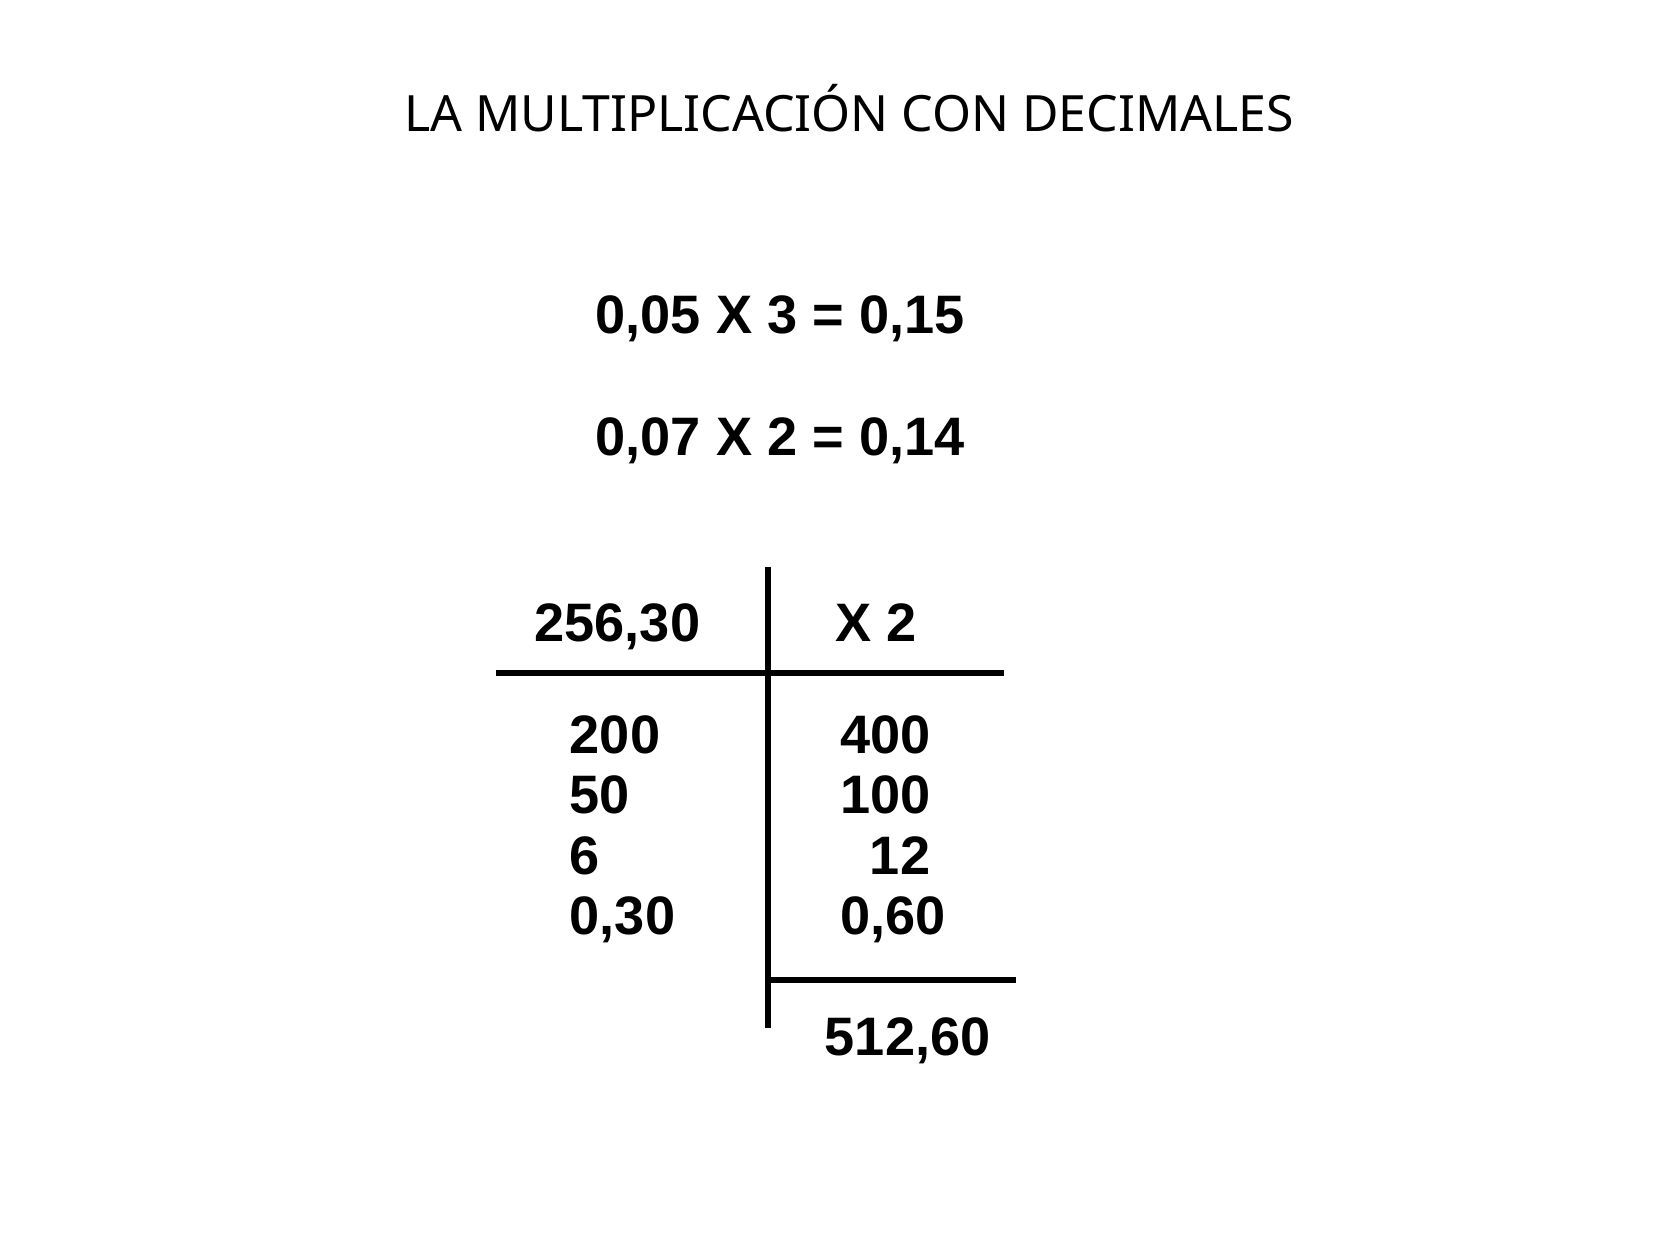

LA MULTIPLICACIÓN CON DECIMALES
0,05 X 3 = 0,15
0,07 X 2 = 0,14
256,30 X 2
200 400
50 100
6 12
0,30 0,60
 512,60